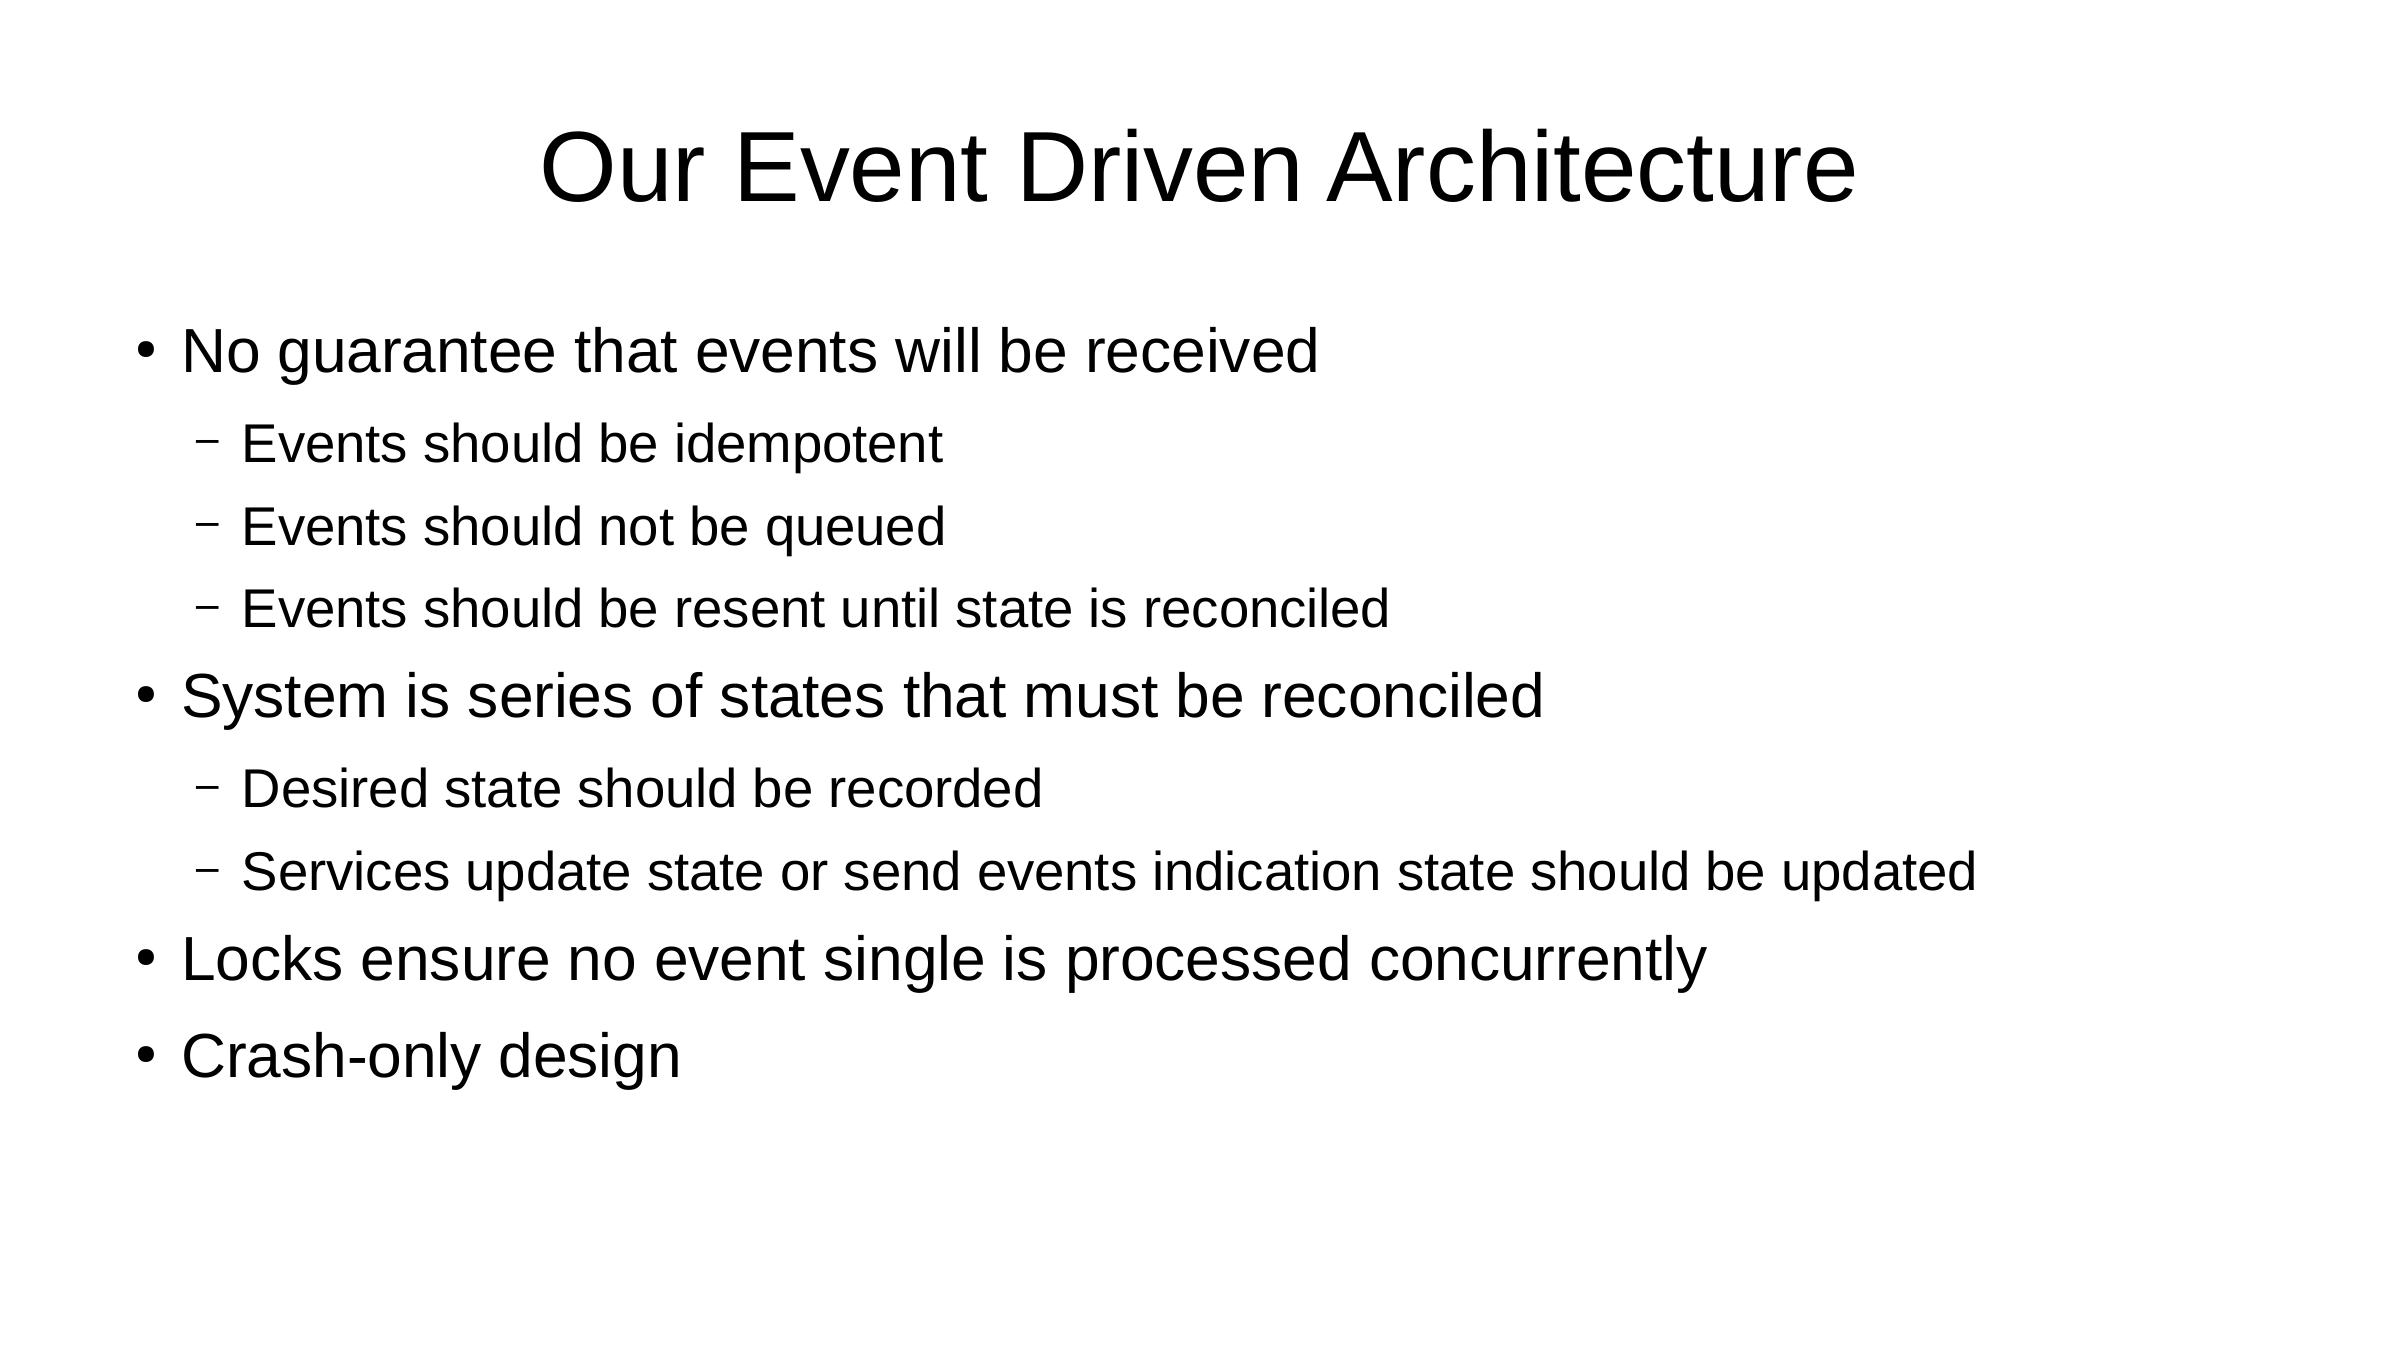

# Our Event Driven Architecture
No guarantee that events will be received
Events should be idempotent
Events should not be queued
Events should be resent until state is reconciled
System is series of states that must be reconciled
Desired state should be recorded
Services update state or send events indication state should be updated
Locks ensure no event single is processed concurrently
Crash-only design